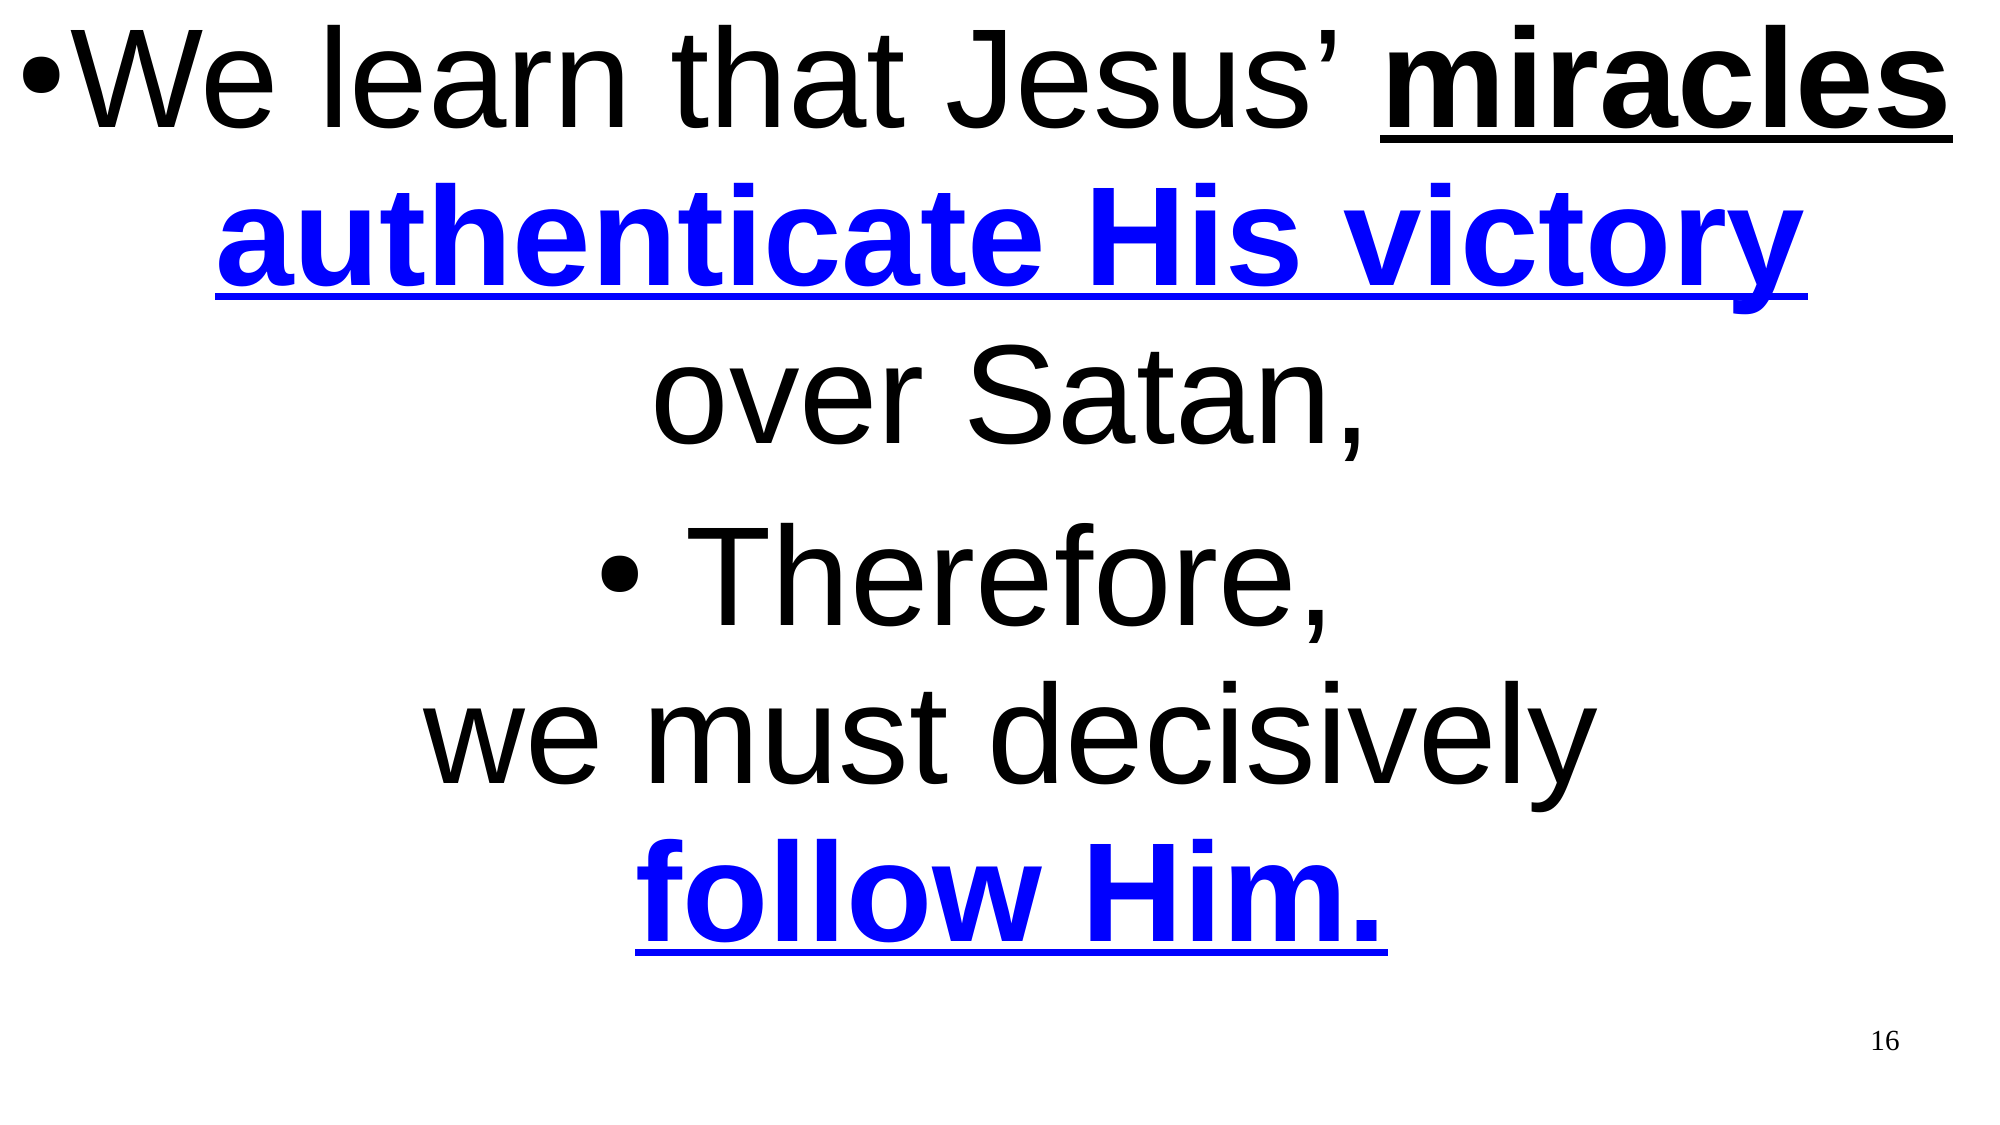

# We learn that Jesus’ miracles authenticate His victory over Satan,
Therefore,
we must decisively
follow Him.
16